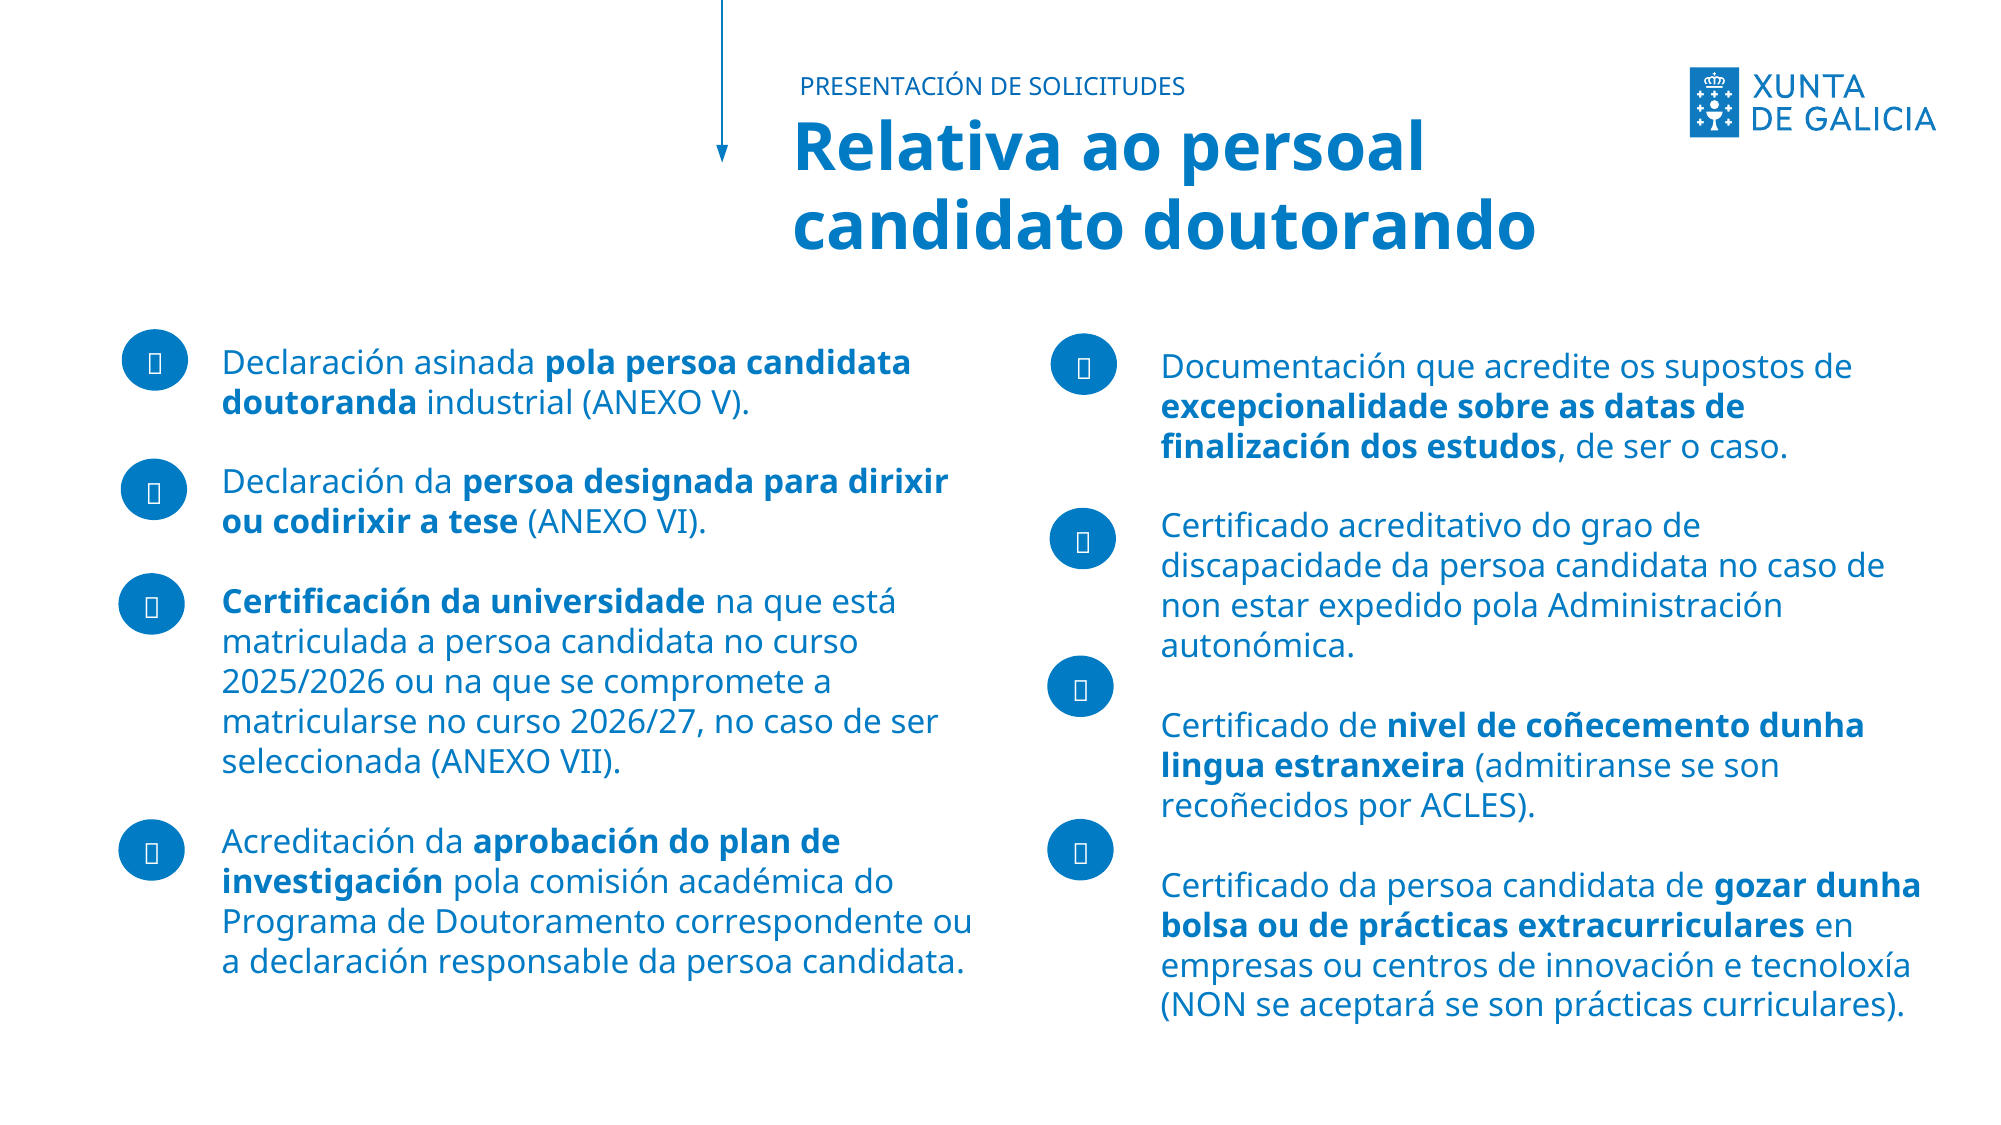

PRESENTACIÓN DE SOLICITUDES
Relativa ao persoal candidato doutorando
﹥
Declaración asinada pola persoa candidata doutoranda industrial (ANEXO V).
Declaración da persoa designada para dirixir ou codirixir a tese (ANEXO VI).
Certificación da universidade na que está matriculada a persoa candidata no curso 2025/2026 ou na que se compromete a matricularse no curso 2026/27, no caso de ser seleccionada (ANEXO VII).
Acreditación da aprobación do plan de investigación pola comisión académica do Programa de Doutoramento correspondente ou a declaración responsable da persoa candidata.
﹥
Documentación que acredite os supostos de excepcionalidade sobre as datas de finalización dos estudos, de ser o caso.
Certificado acreditativo do grao de discapacidade da persoa candidata no caso de non estar expedido pola Administración autonómica.
Certificado de nivel de coñecemento dunha lingua estranxeira (admitiranse se son recoñecidos por ACLES).
Certificado da persoa candidata de gozar dunha bolsa ou de prácticas extracurriculares en empresas ou centros de innovación e tecnoloxía (NON se aceptará se son prácticas curriculares).
﹥
﹥
﹥
﹥
﹥
﹥